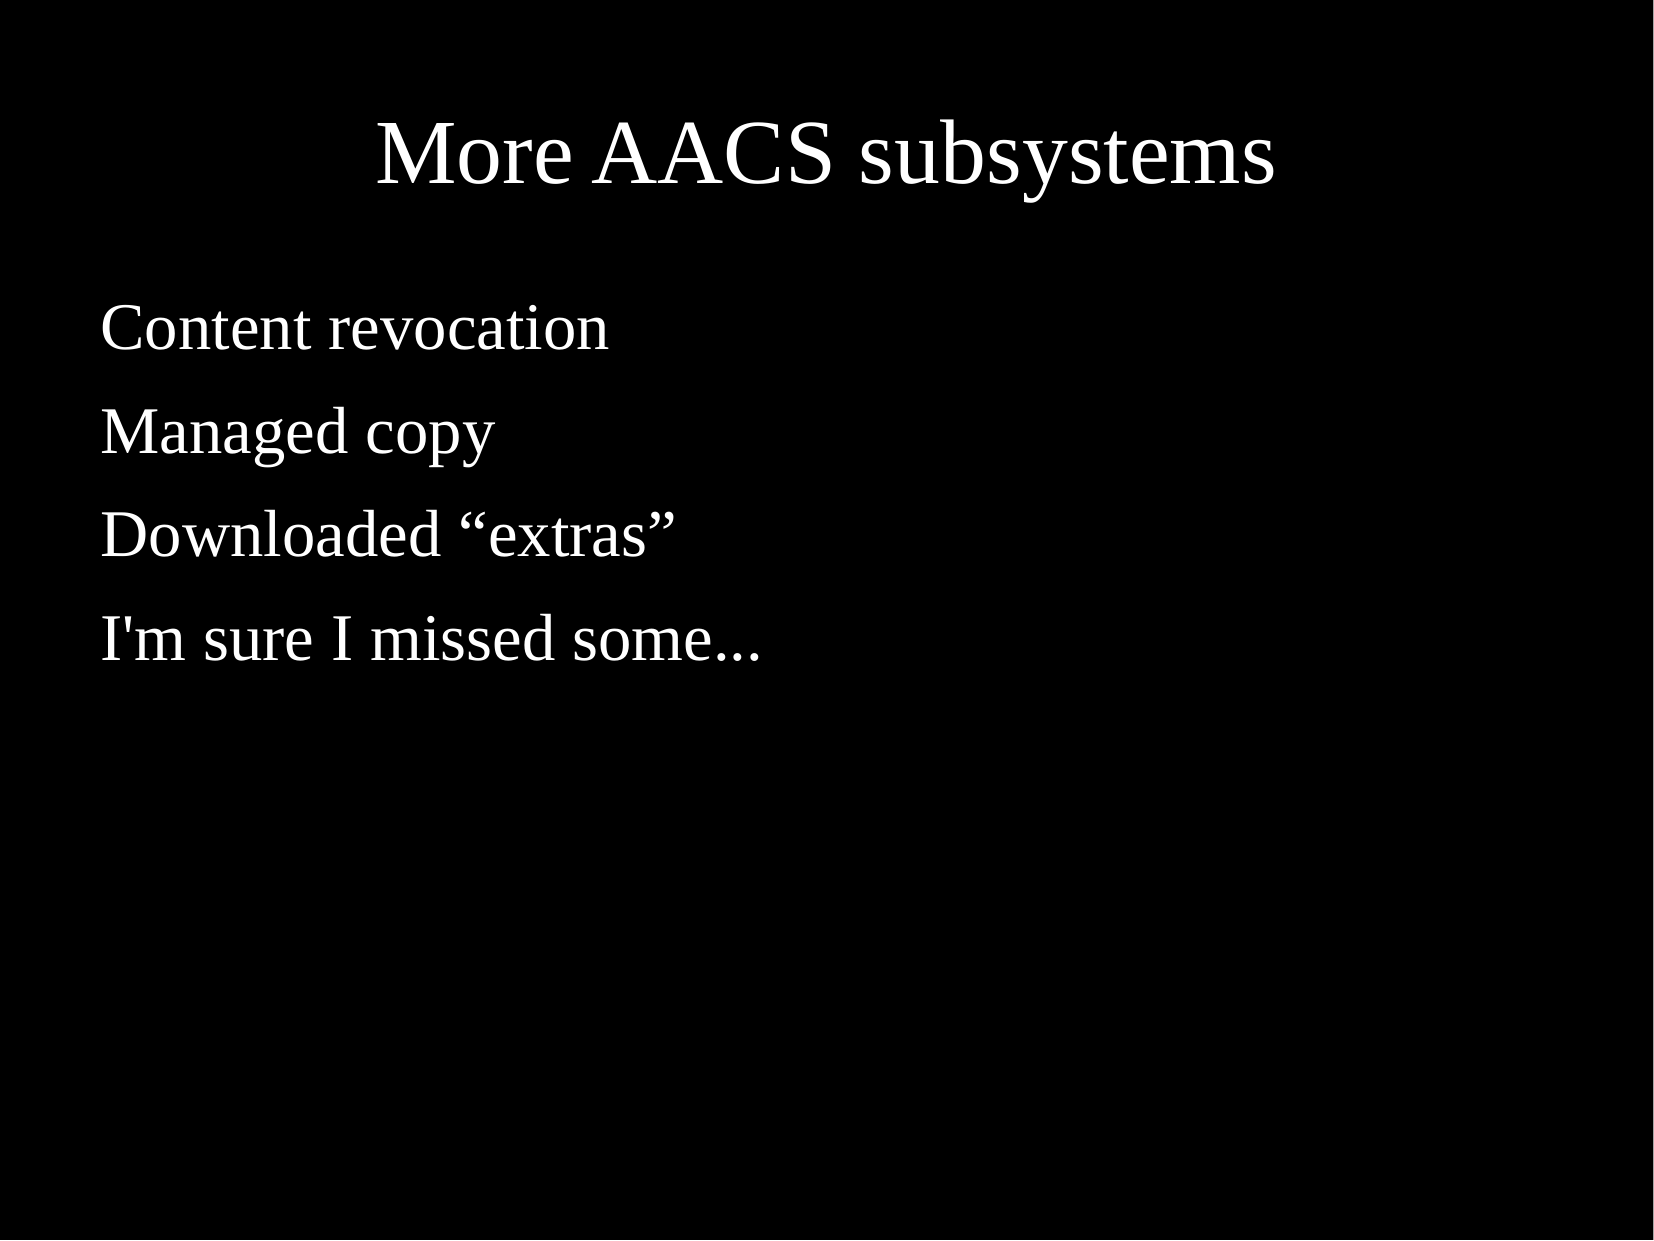

# More AACS subsystems
Content revocation
Managed copy
Downloaded “extras”
I'm sure I missed some...